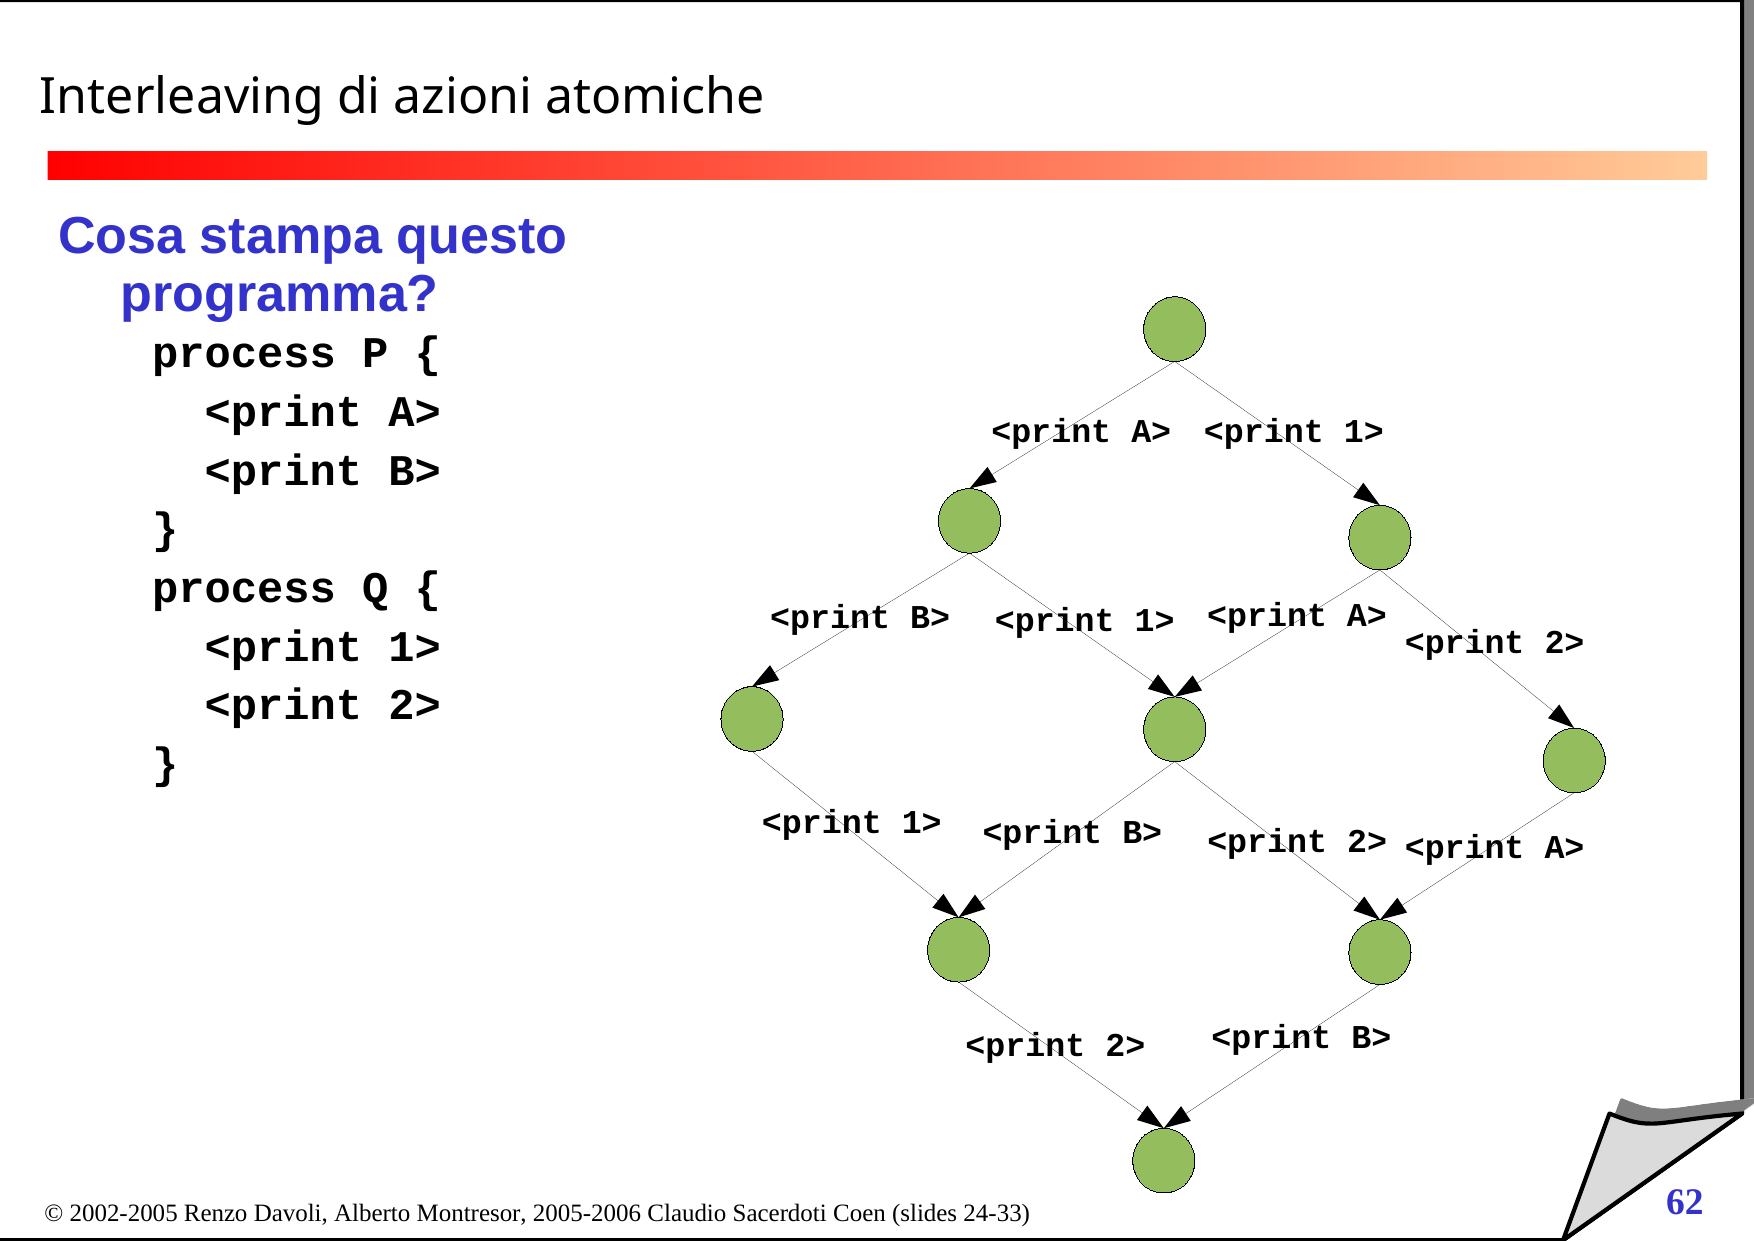

# Interleaving di azioni atomiche
Cosa stampa questo programma?
process P {
 <print A>
 <print B>
}
process Q {
 <print 1>
 <print 2>
}
<print 1>
<print A>
<print A>
<print B>
<print 1>
<print 2>
<print 1>
<print B>
<print 2>
<print A>
<print B>
<print 2>